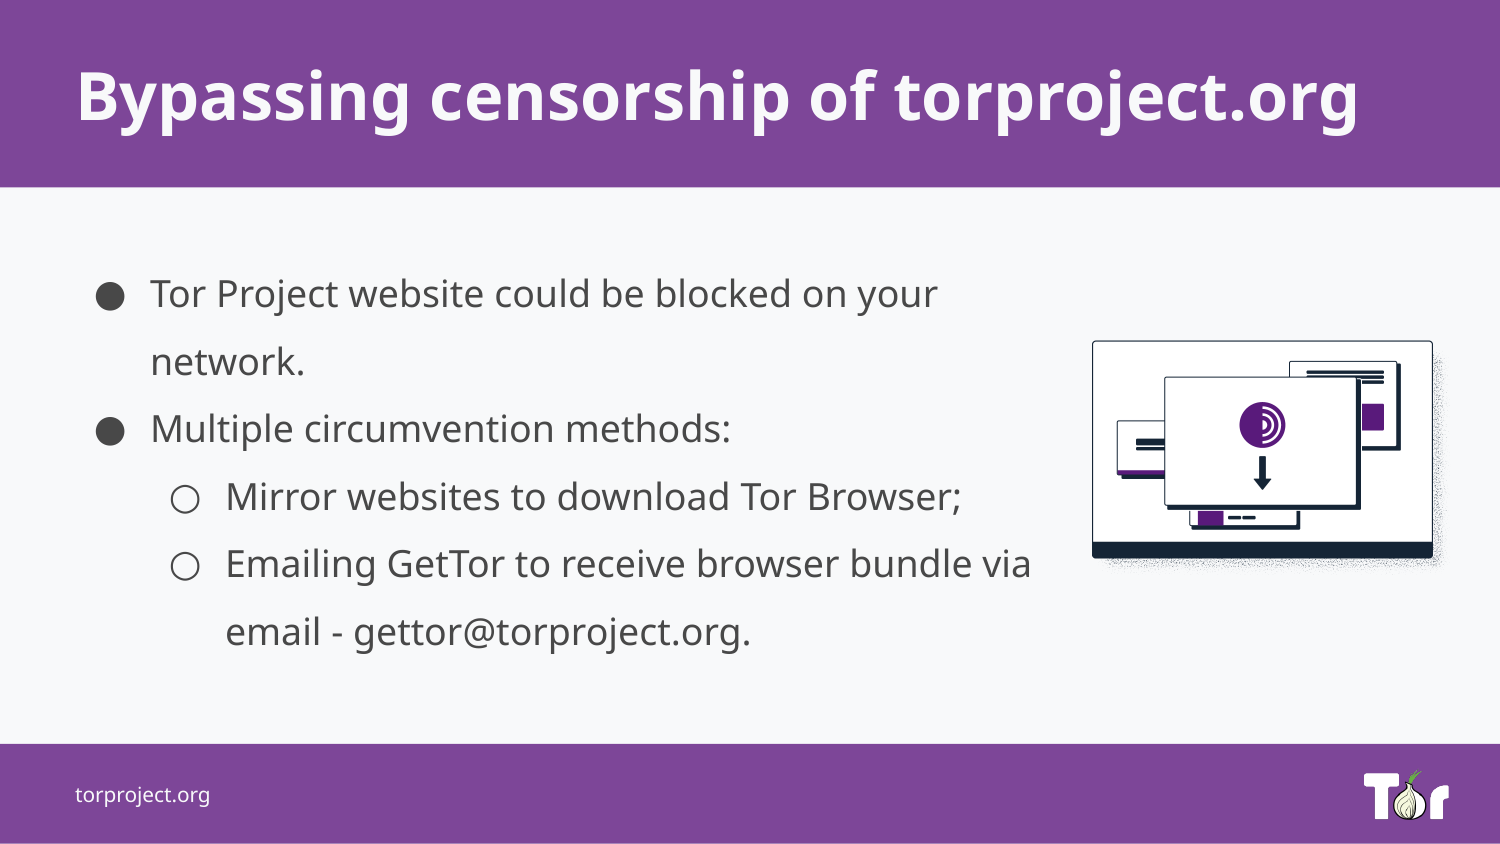

Bypassing censorship of torproject.org
# Tor Project website could be blocked on your network.
Multiple circumvention methods:
Mirror websites to download Tor Browser;
Emailing GetTor to receive browser bundle via email - gettor@torproject.org.